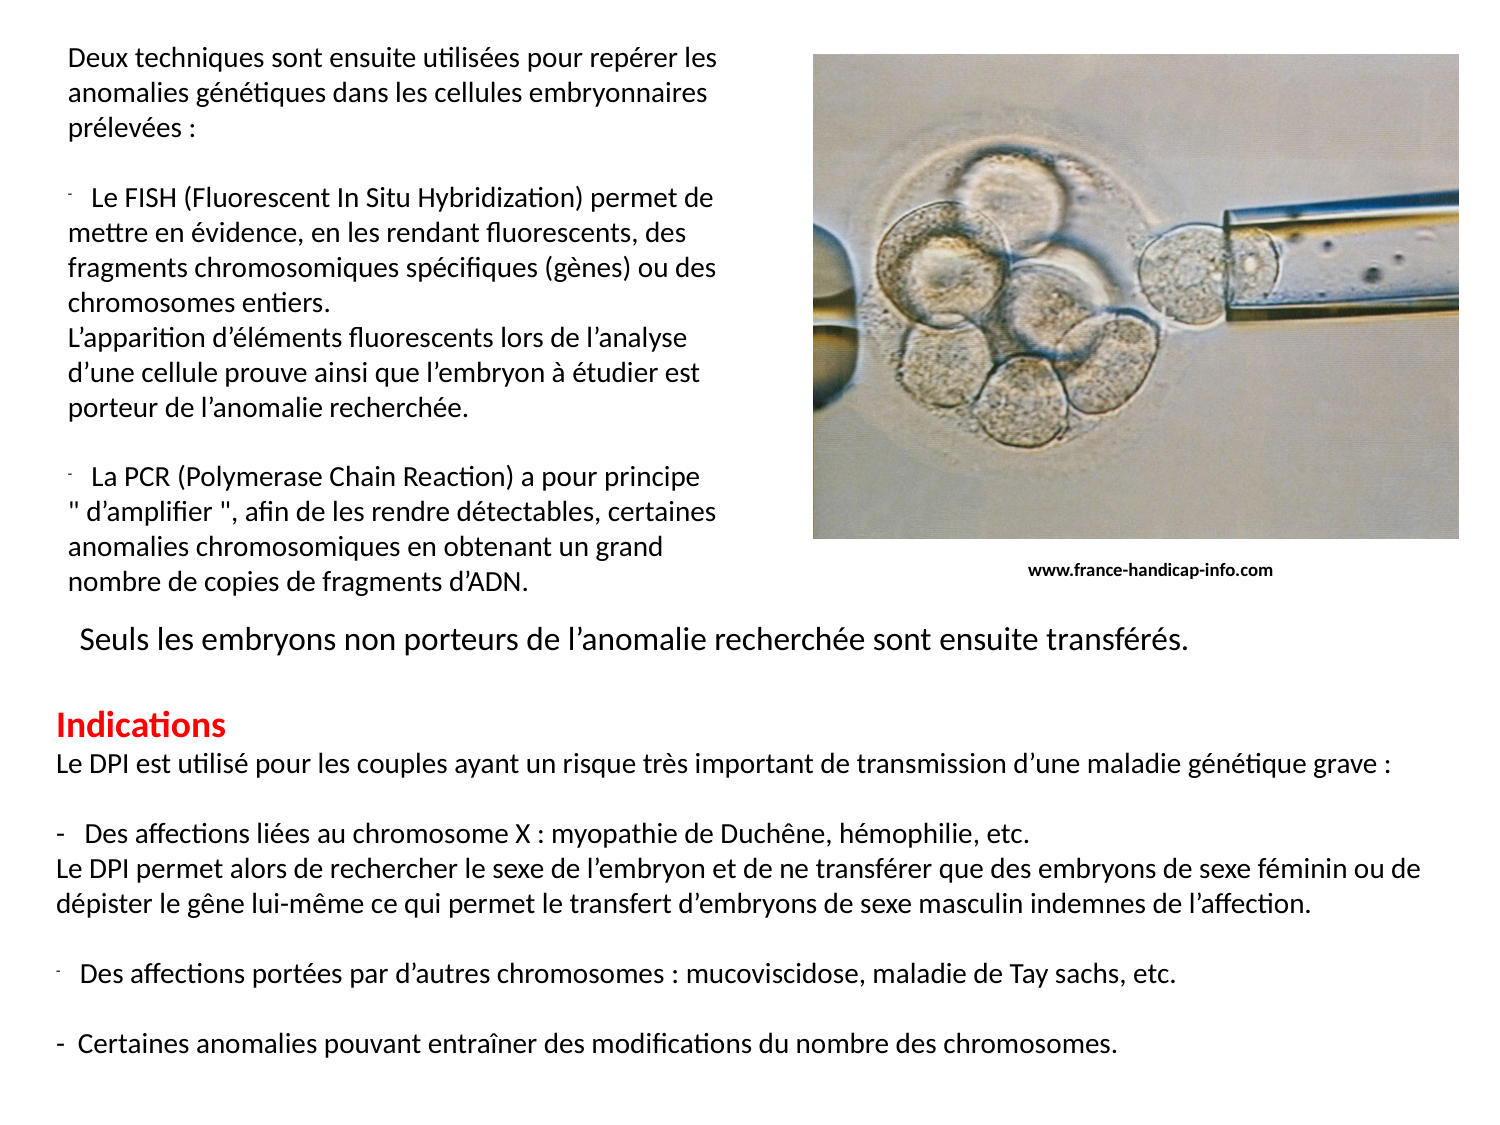

Deux techniques sont ensuite utilisées pour repérer les anomalies génétiques dans les cellules embryonnaires prélevées :
 Le FISH (Fluorescent In Situ Hybridization) permet de mettre en évidence, en les rendant fluorescents, des fragments chromosomiques spécifiques (gènes) ou des chromosomes entiers.
L’apparition d’éléments fluorescents lors de l’analyse d’une cellule prouve ainsi que l’embryon à étudier est porteur de l’anomalie recherchée.
 La PCR (Polymerase Chain Reaction) a pour principe " d’amplifier ", afin de les rendre détectables, certaines anomalies chromosomiques en obtenant un grand nombre de copies de fragments d’ADN.
www.france-handicap-info.com
Seuls les embryons non porteurs de l’anomalie recherchée sont ensuite transférés.
Indications
Le DPI est utilisé pour les couples ayant un risque très important de transmission d’une maladie génétique grave :
- Des affections liées au chromosome X : myopathie de Duchêne, hémophilie, etc.
Le DPI permet alors de rechercher le sexe de l’embryon et de ne transférer que des embryons de sexe féminin ou de dépister le gêne lui-même ce qui permet le transfert d’embryons de sexe masculin indemnes de l’affection.
 Des affections portées par d’autres chromosomes : mucoviscidose, maladie de Tay sachs, etc.
- Certaines anomalies pouvant entraîner des modifications du nombre des chromosomes.